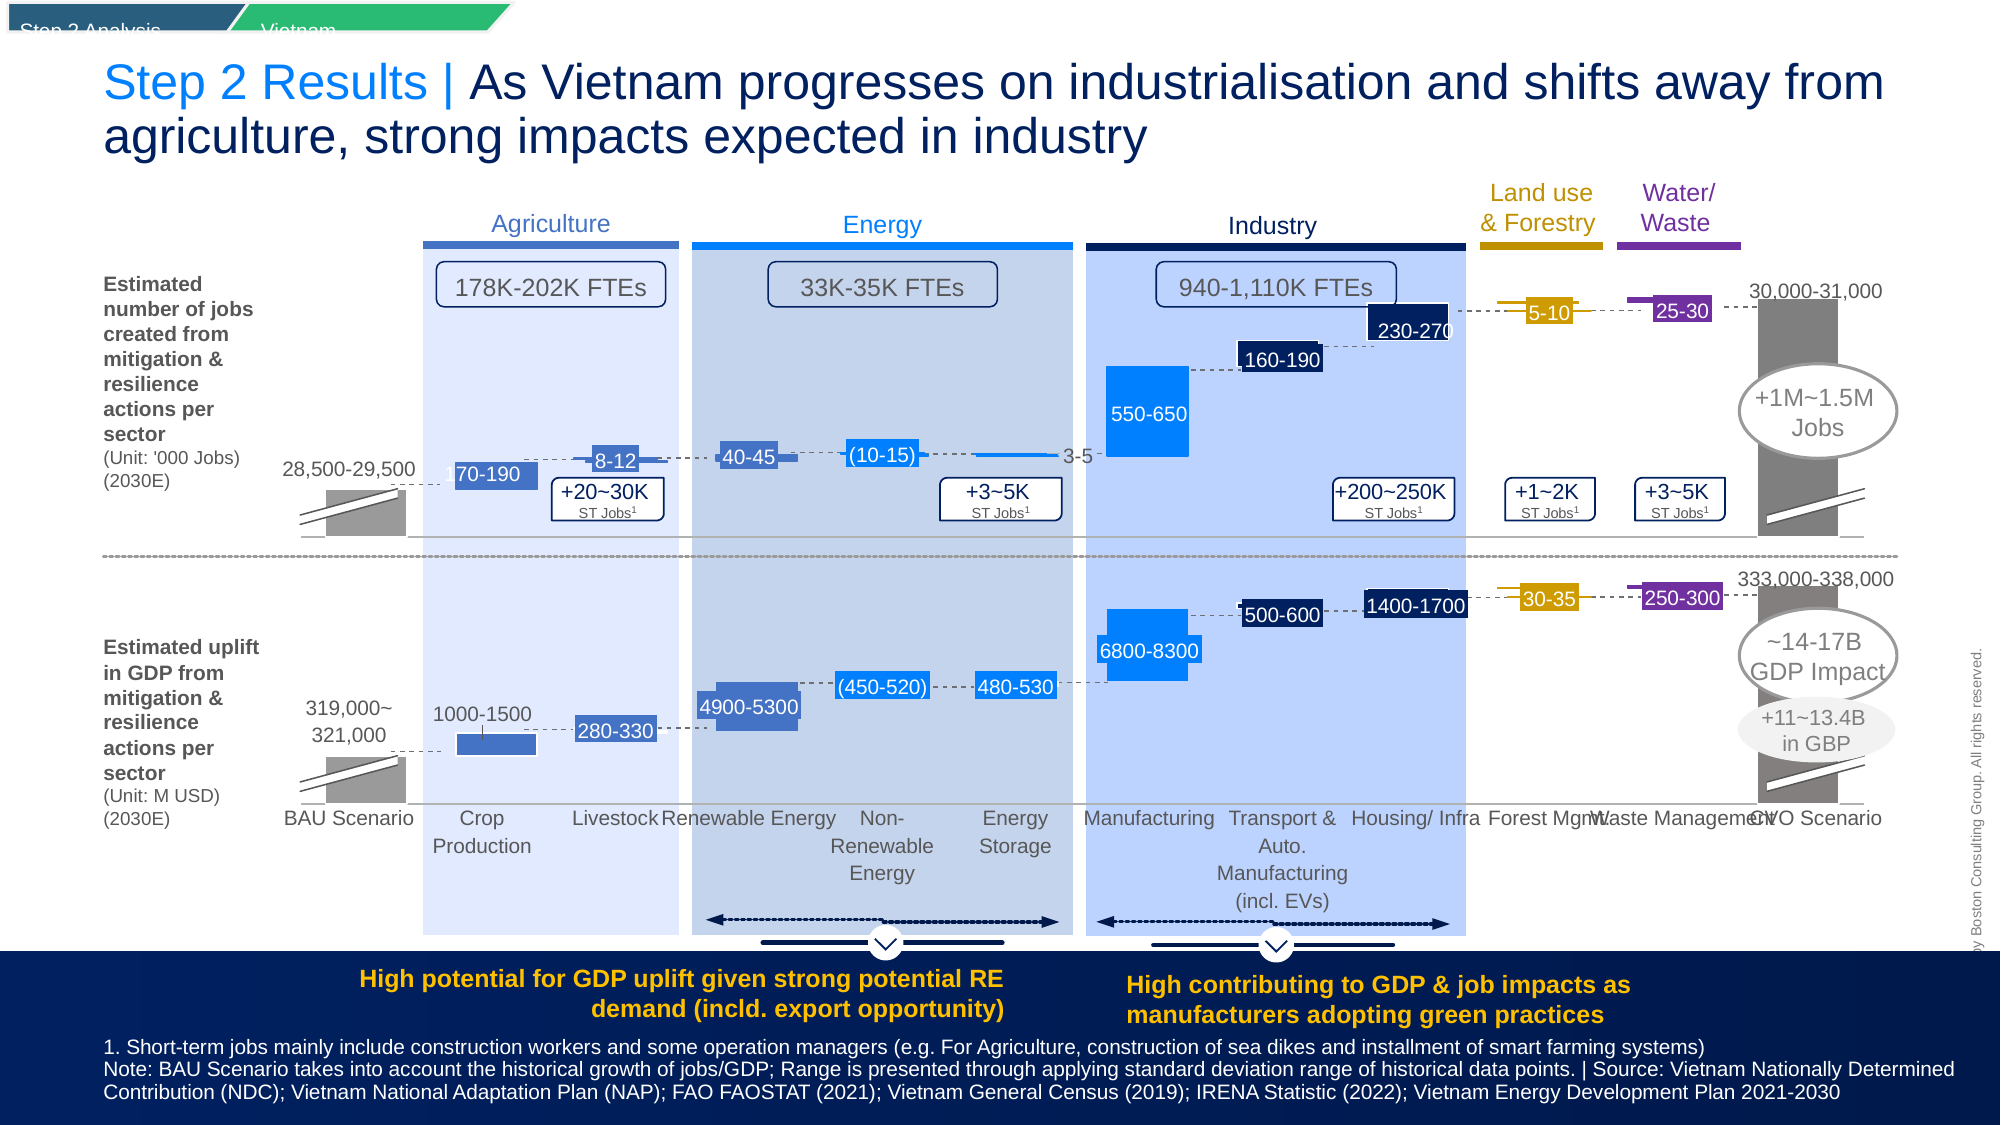

Step 2 Analysis
Vietnam
# Step 2 Results | As Vietnam progresses on industrialisation and shifts away from agriculture, strong impacts expected in industry
Land use & Forestry
Water/
Waste
Agriculture
Energy
Industry
Estimated number of jobs created from mitigation & resilience actions per sector
(Unit: '000 Jobs)
(2030E)
178K-202K FTEs
33K-35K FTEs
940-1,110K FTEs
30,000-31,000
### Chart
| Category | Series1 | Series2 |
|---|---|---|
| 1 | 317.301381713194 | None |
| 2 | 317.301381713194 | 180.323622688535 |
| 3 | 497.625004401747 | 8.62695849924057 |
| 4 | 506.251962900988 | 42.257617928979 |
| 5 | 537.063318740846 | 11.4462620891245 |
| 6 | 537.063318740842 | 3.08113558398691 |
| 7 | 540.144454324818 | 600.713513530362 |
| 8 | 1140.85796785516 | 172.141884615929 |
| 9 | 1312.9998524711 | 252.233399948374 |
| 10 | 1565.23325241948 | 6.0277879243331 |
| 11 | 1571.26104034378 | 26.5110060344923 |
| 12 | 1597.77204637828 | None |25-30
5-10
230-270
160-190
+1M~1.5M
Jobs
550-650
(10-15)
3-5
40-45
8-12
28,500-29,500
170-190
+20~30K
ST Jobs1
+3~5K
ST Jobs1
+200~250K
ST Jobs1
+1~2K
ST Jobs1
+3~5K
ST Jobs1
333,000-338,000
### Chart
| Category | Series1 | Series2 |
|---|---|---|
| 1 | 4996.54953720246 | None |
| 2 | 4996.54953720246 | 2443.53300496523 |
| 3 | 7440.08254216774 | 205.138434183667 |
| 4 | 7645.22097635141 | 5132.10890757653 |
| 5 | 12280.7512117435 | 496.578672184492 |
| 6 | 12280.7512117435 | 515.058915043541 |
| 7 | 12795.8101267871 | 7592.33744918864 |
| 8 | 20388.1475759756 | 548.893630099017 |
| 9 | 20937.0412060746 | 1525.84153388033 |
| 10 | 22462.882739955 | 32.8926319676102 |
| 11 | 22495.7753719226 | 269.5686733193 |
| 12 | 22765.3440452421 | None |250-300
30-35
1400-1700
Estimated uplift in GDP from mitigation & resilience actions per sector
(Unit: M USD)
(2030E)
500-600
~14-17B
GDP Impact
6800-8300
(450-520)
480-530
4900-5300
319,000~
321,000
+11~13.4B
in GBP
1000-1500
280-330
BAU Scenario
Crop Production
Livestock
Renewable Energy
Non-Renewable Energy
Energy Storage
Manufacturing
Transport & Auto. Manufacturing (incl. EVs)
Housing/ Infra
Forest Mgmt.
Waste Management
CVO Scenario
High potential for GDP uplift given strong potential RE demand (incld. export opportunity)
High contributing to GDP & job impacts as manufacturers adopting green practices
1. Short-term jobs mainly include construction workers and some operation managers (e.g. For Agriculture, construction of sea dikes and installment of smart farming systems)
Note: BAU Scenario takes into account the historical growth of jobs/GDP; Range is presented through applying standard deviation range of historical data points. | Source: Vietnam Nationally Determined Contribution (NDC); Vietnam National Adaptation Plan (NAP); FAO FAOSTAT (2021); Vietnam General Census (2019); IRENA Statistic (2022); Vietnam Energy Development Plan 2021-2030